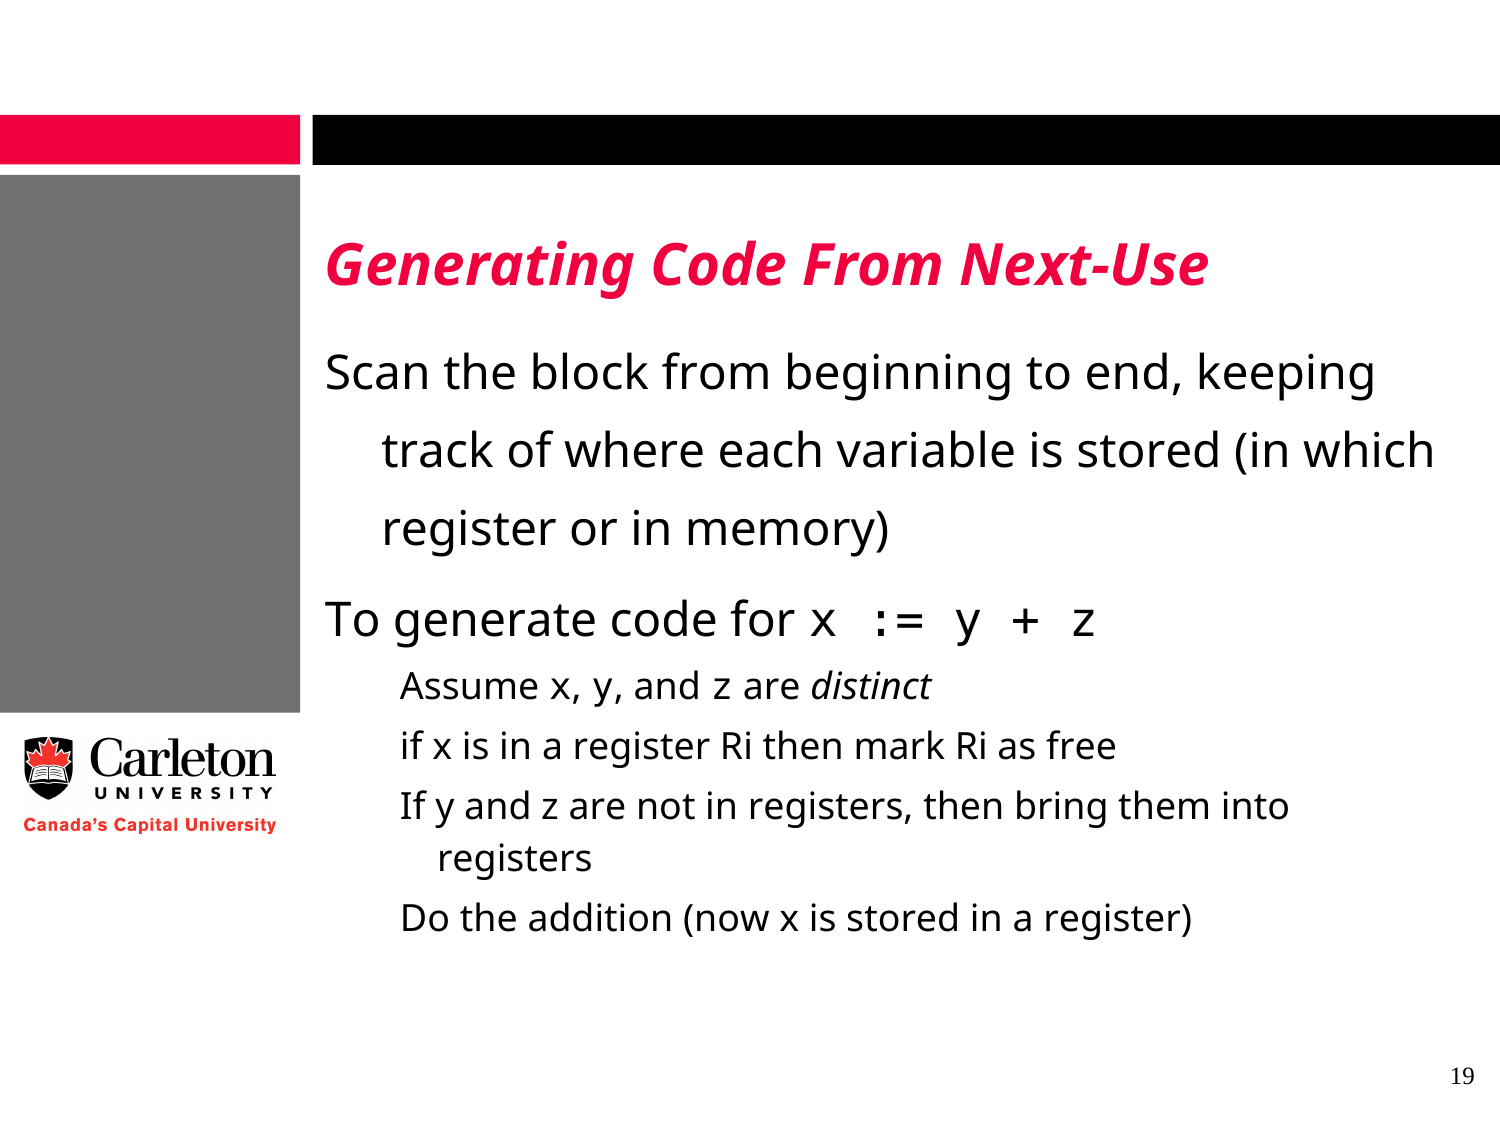

# Generating Code From Next-Use
Scan the block from beginning to end, keeping track of where each variable is stored (in which register or in memory)
To generate code for x := y + z
Assume x, y, and z are distinct
if x is in a register Ri then mark Ri as free
If y and z are not in registers, then bring them into registers
Do the addition (now x is stored in a register)
19